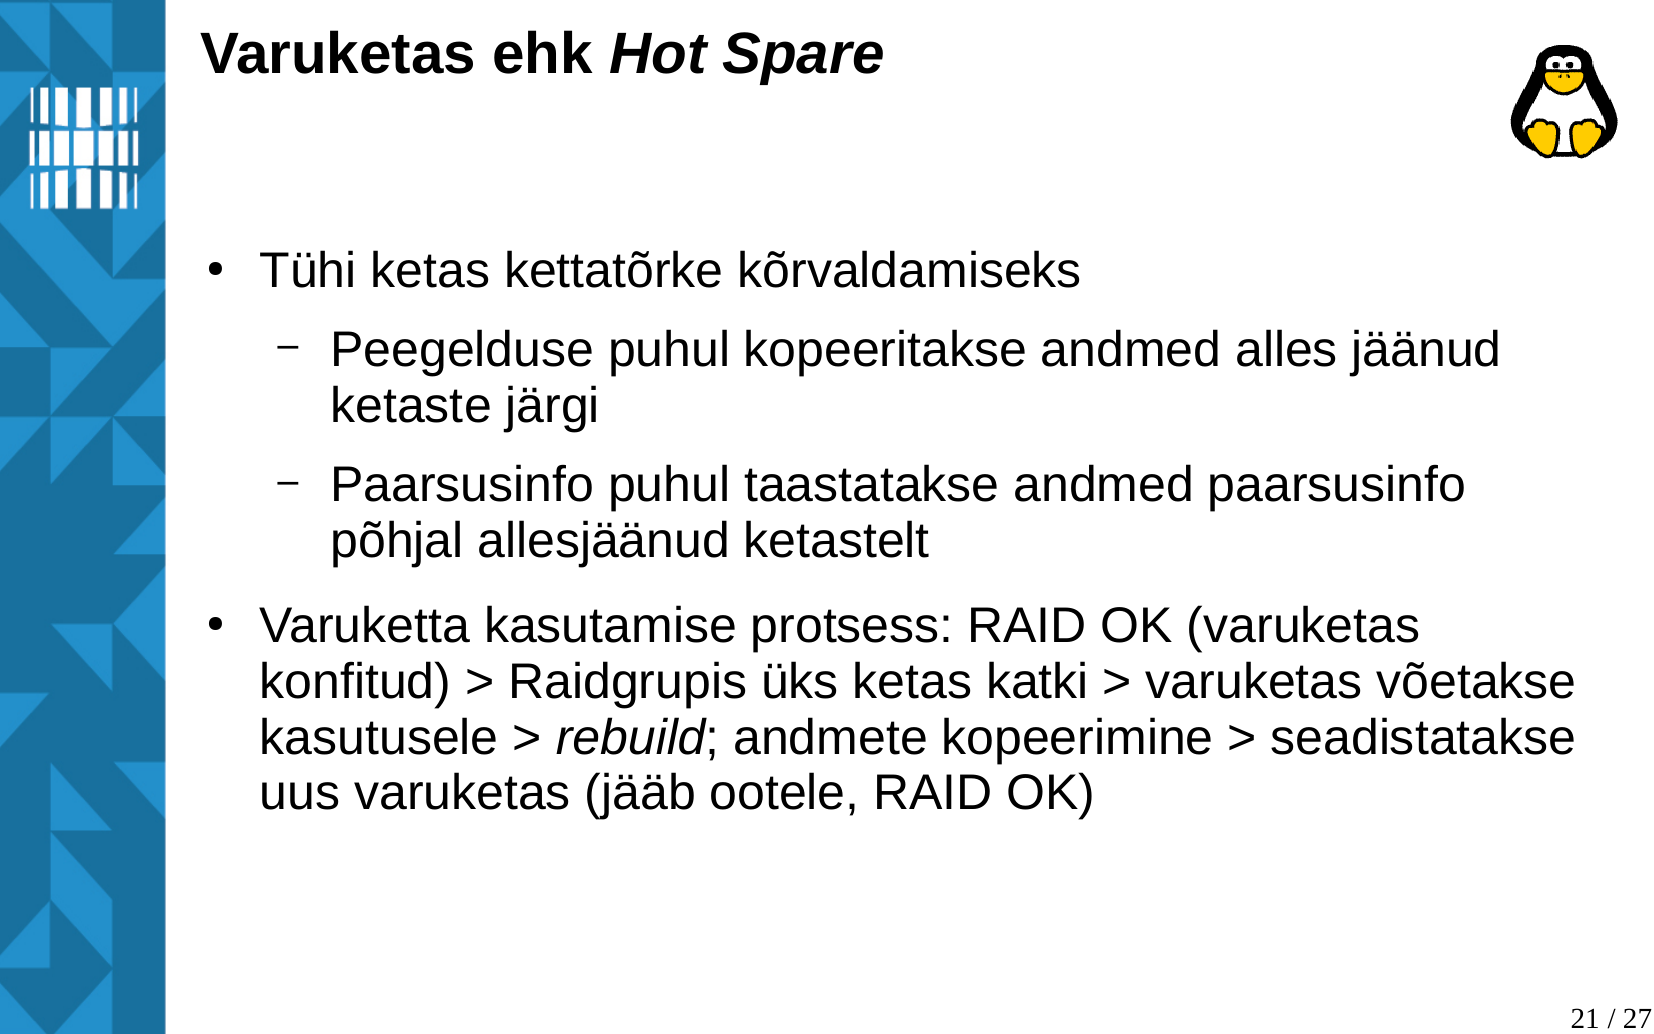

# Varuketas ehk Hot Spare
Tühi ketas kettatõrke kõrvaldamiseks
Peegelduse puhul kopeeritakse andmed alles jäänud ketaste järgi
Paarsusinfo puhul taastatakse andmed paarsusinfo põhjal allesjäänud ketastelt
Varuketta kasutamise protsess: RAID OK (varuketas konfitud) > Raidgrupis üks ketas katki > varuketas võetakse kasutusele > rebuild; andmete kopeerimine > seadistatakse uus varuketas (jääb ootele, RAID OK)